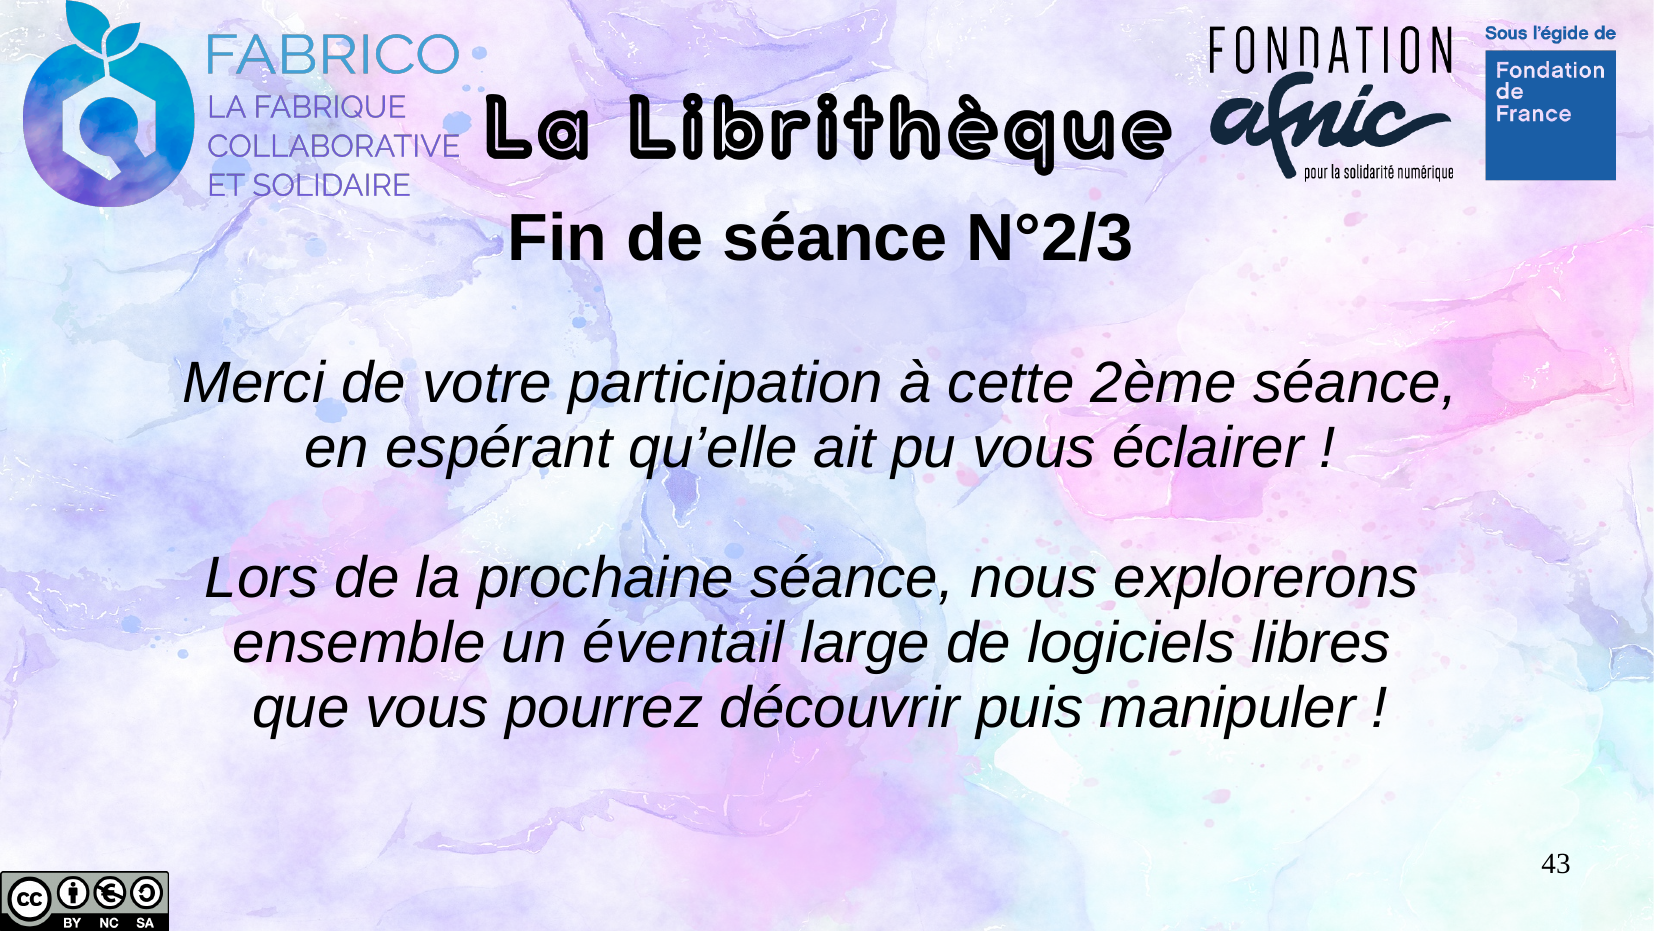

# Fin de séance N°2/3
Merci de votre participation à cette 2ème séance,
en espérant qu’elle ait pu vous éclairer !
Lors de la prochaine séance, nous explorerons
ensemble un éventail large de logiciels libres
que vous pourrez découvrir puis manipuler !
43